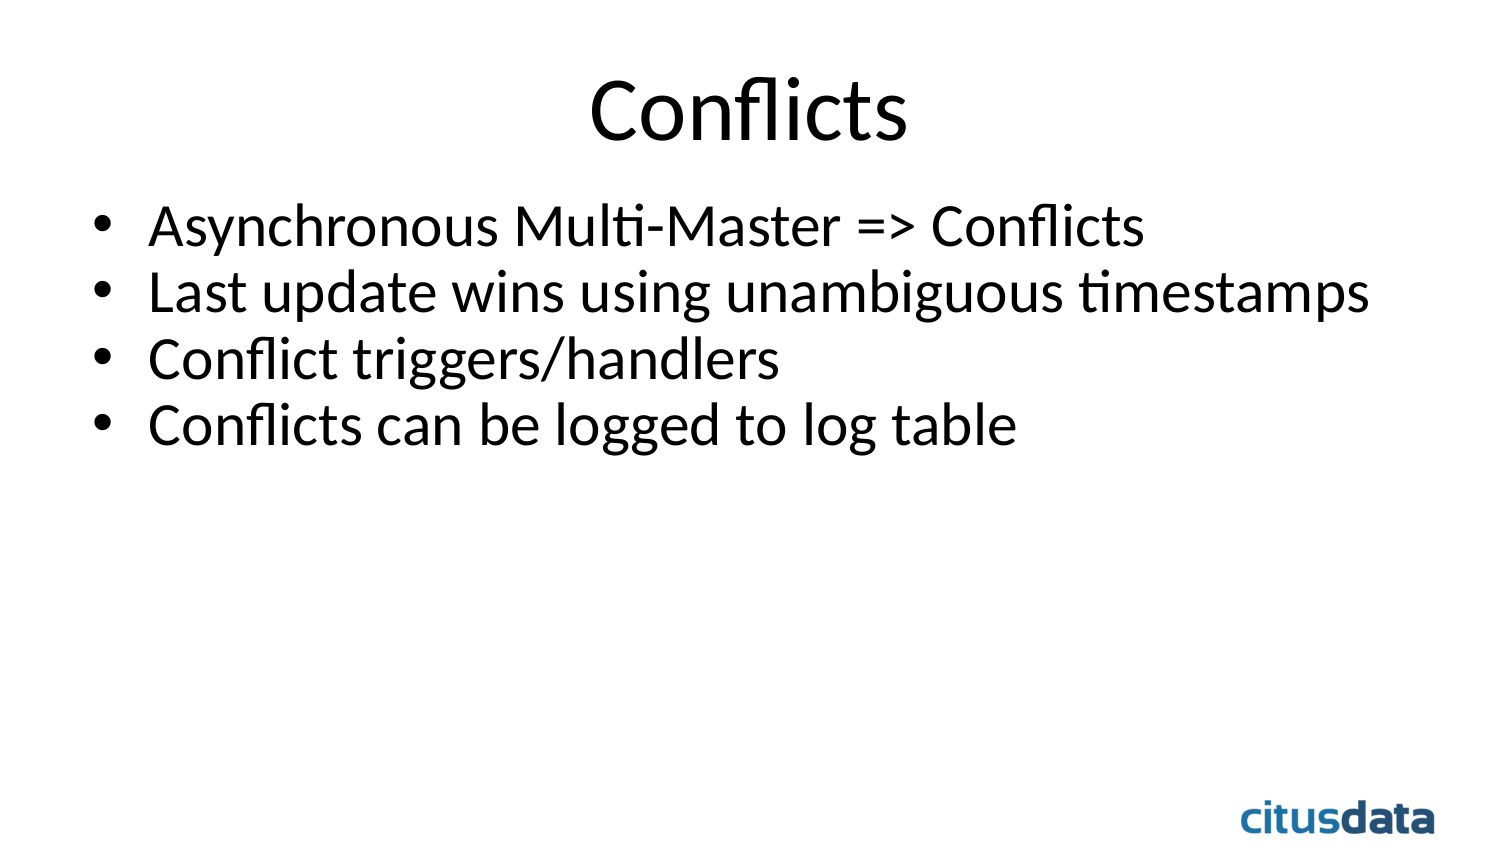

# Conflicts
Asynchronous Multi-Master => Conflicts
Last update wins using unambiguous timestamps
Conflict triggers/handlers
Conflicts can be logged to log table